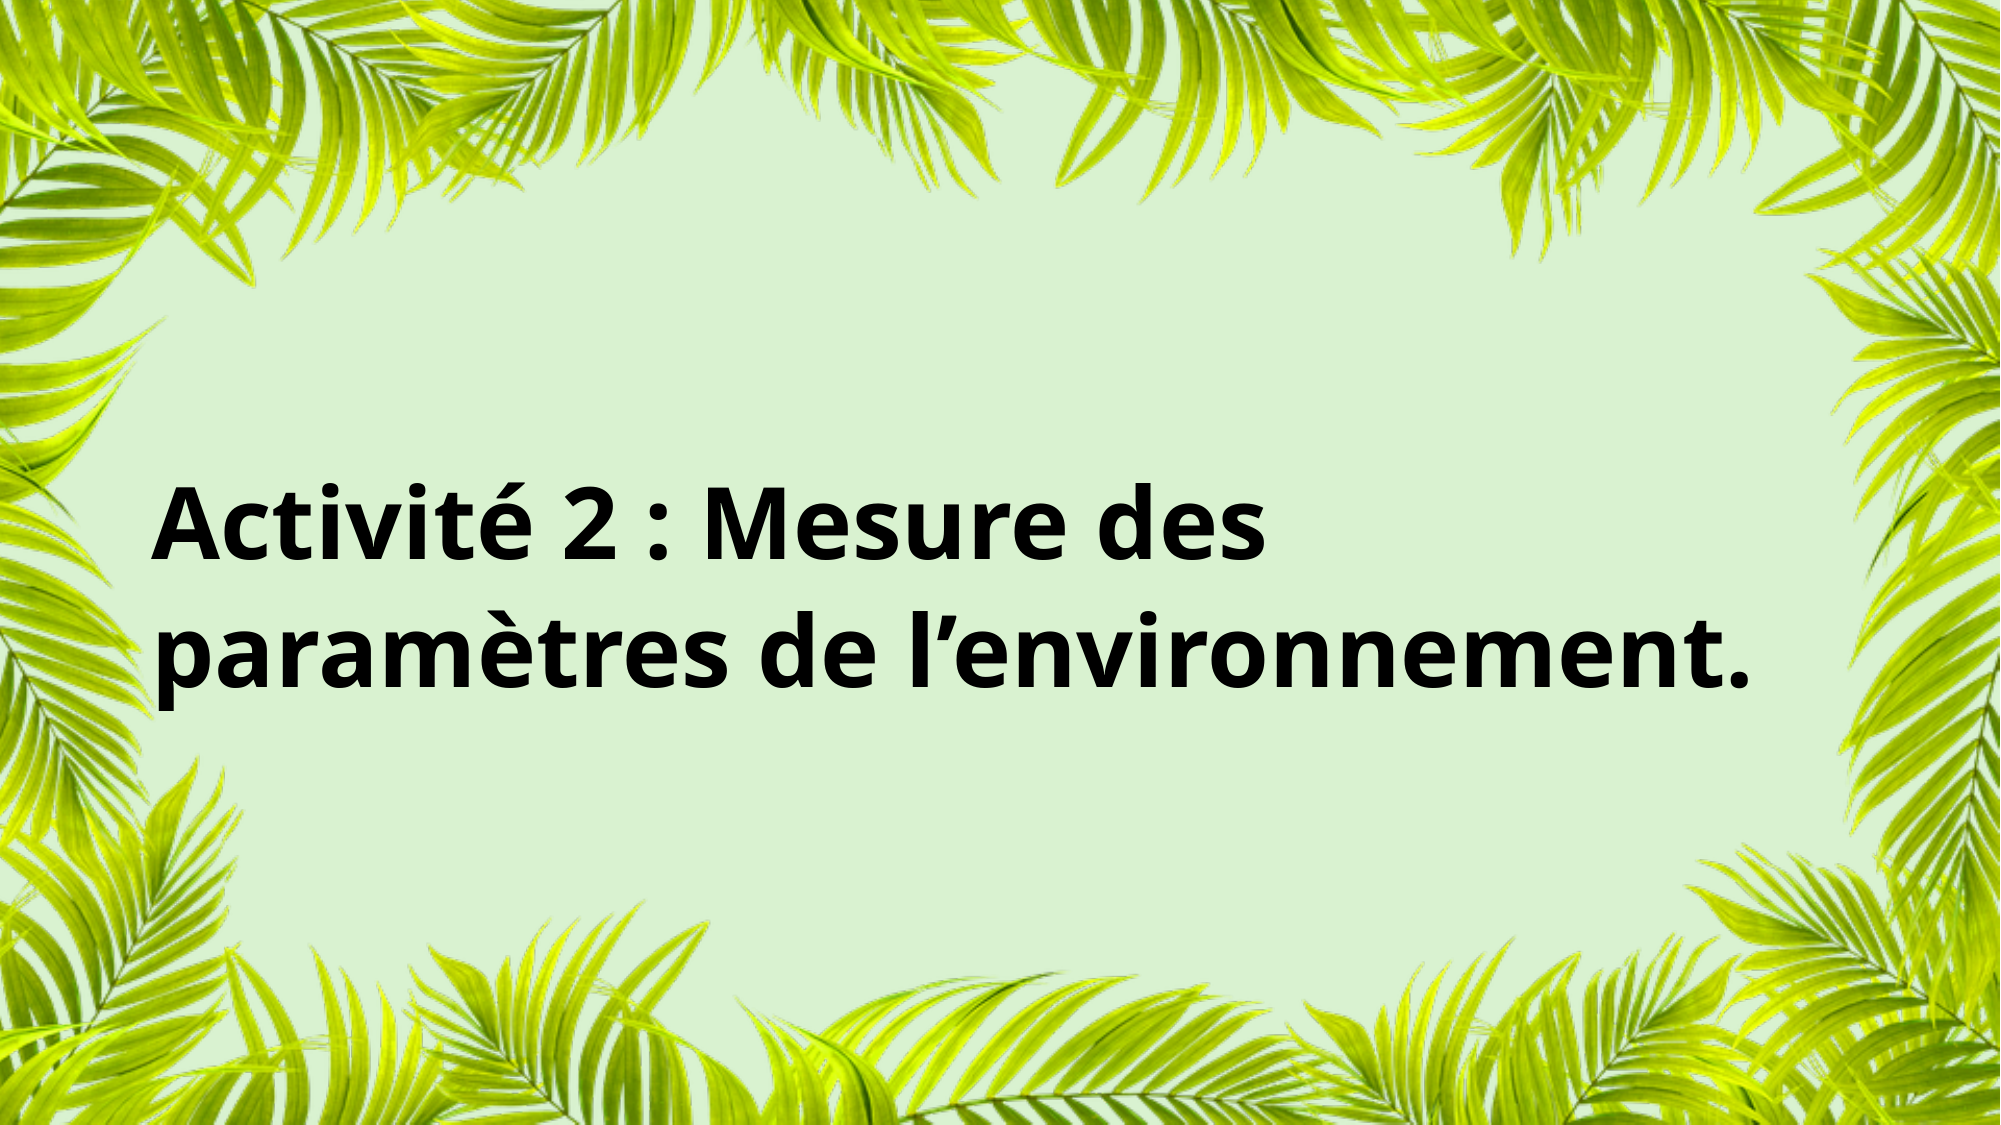

Activité 2 : Mesure des paramètres de l’environnement.